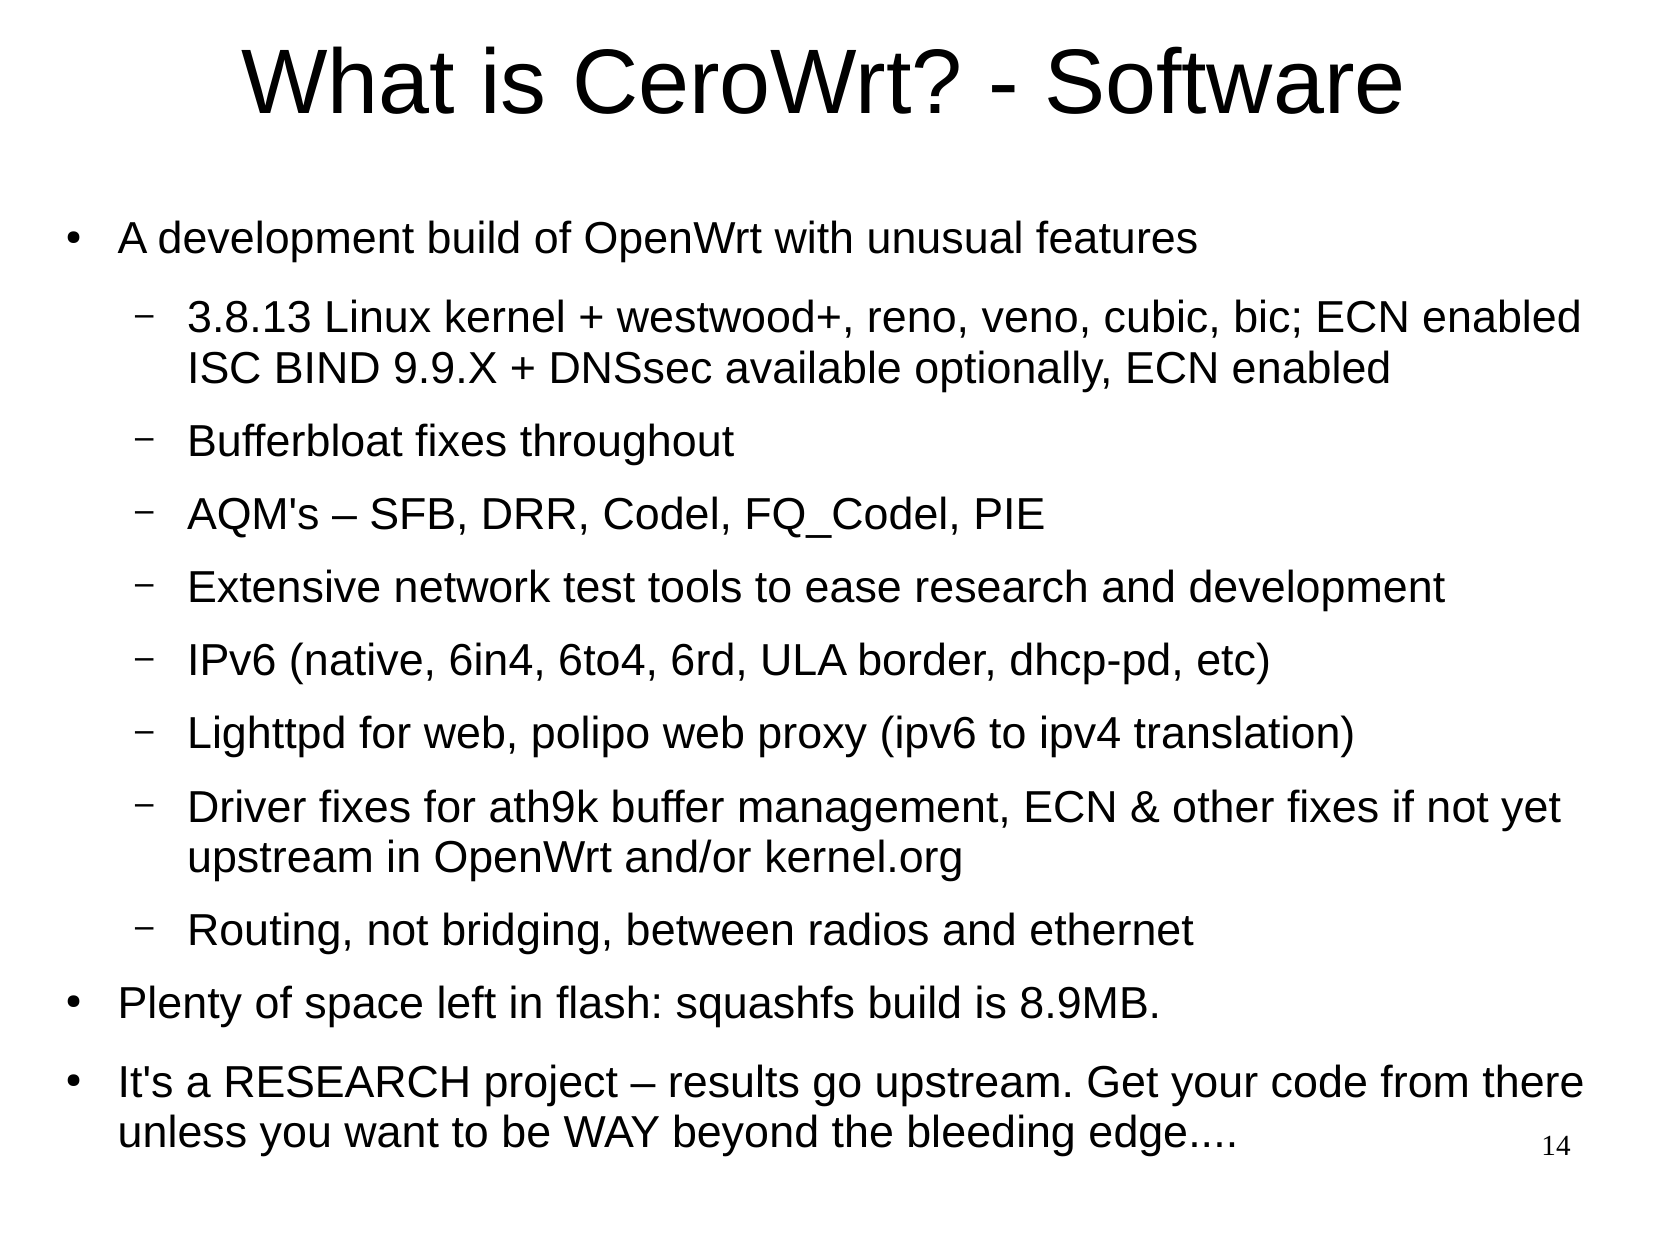

# What is CeroWrt? - Software
A development build of OpenWrt with unusual features
3.8.13 Linux kernel + westwood+, reno, veno, cubic, bic; ECN enabled ISC BIND 9.9.X + DNSsec available optionally, ECN enabled
Bufferbloat fixes throughout
AQM's – SFB, DRR, Codel, FQ_Codel, PIE
Extensive network test tools to ease research and development
IPv6 (native, 6in4, 6to4, 6rd, ULA border, dhcp-pd, etc)
Lighttpd for web, polipo web proxy (ipv6 to ipv4 translation)
Driver fixes for ath9k buffer management, ECN & other fixes if not yet upstream in OpenWrt and/or kernel.org
Routing, not bridging, between radios and ethernet
Plenty of space left in flash: squashfs build is 8.9MB.
It's a RESEARCH project – results go upstream. Get your code from there unless you want to be WAY beyond the bleeding edge....
14